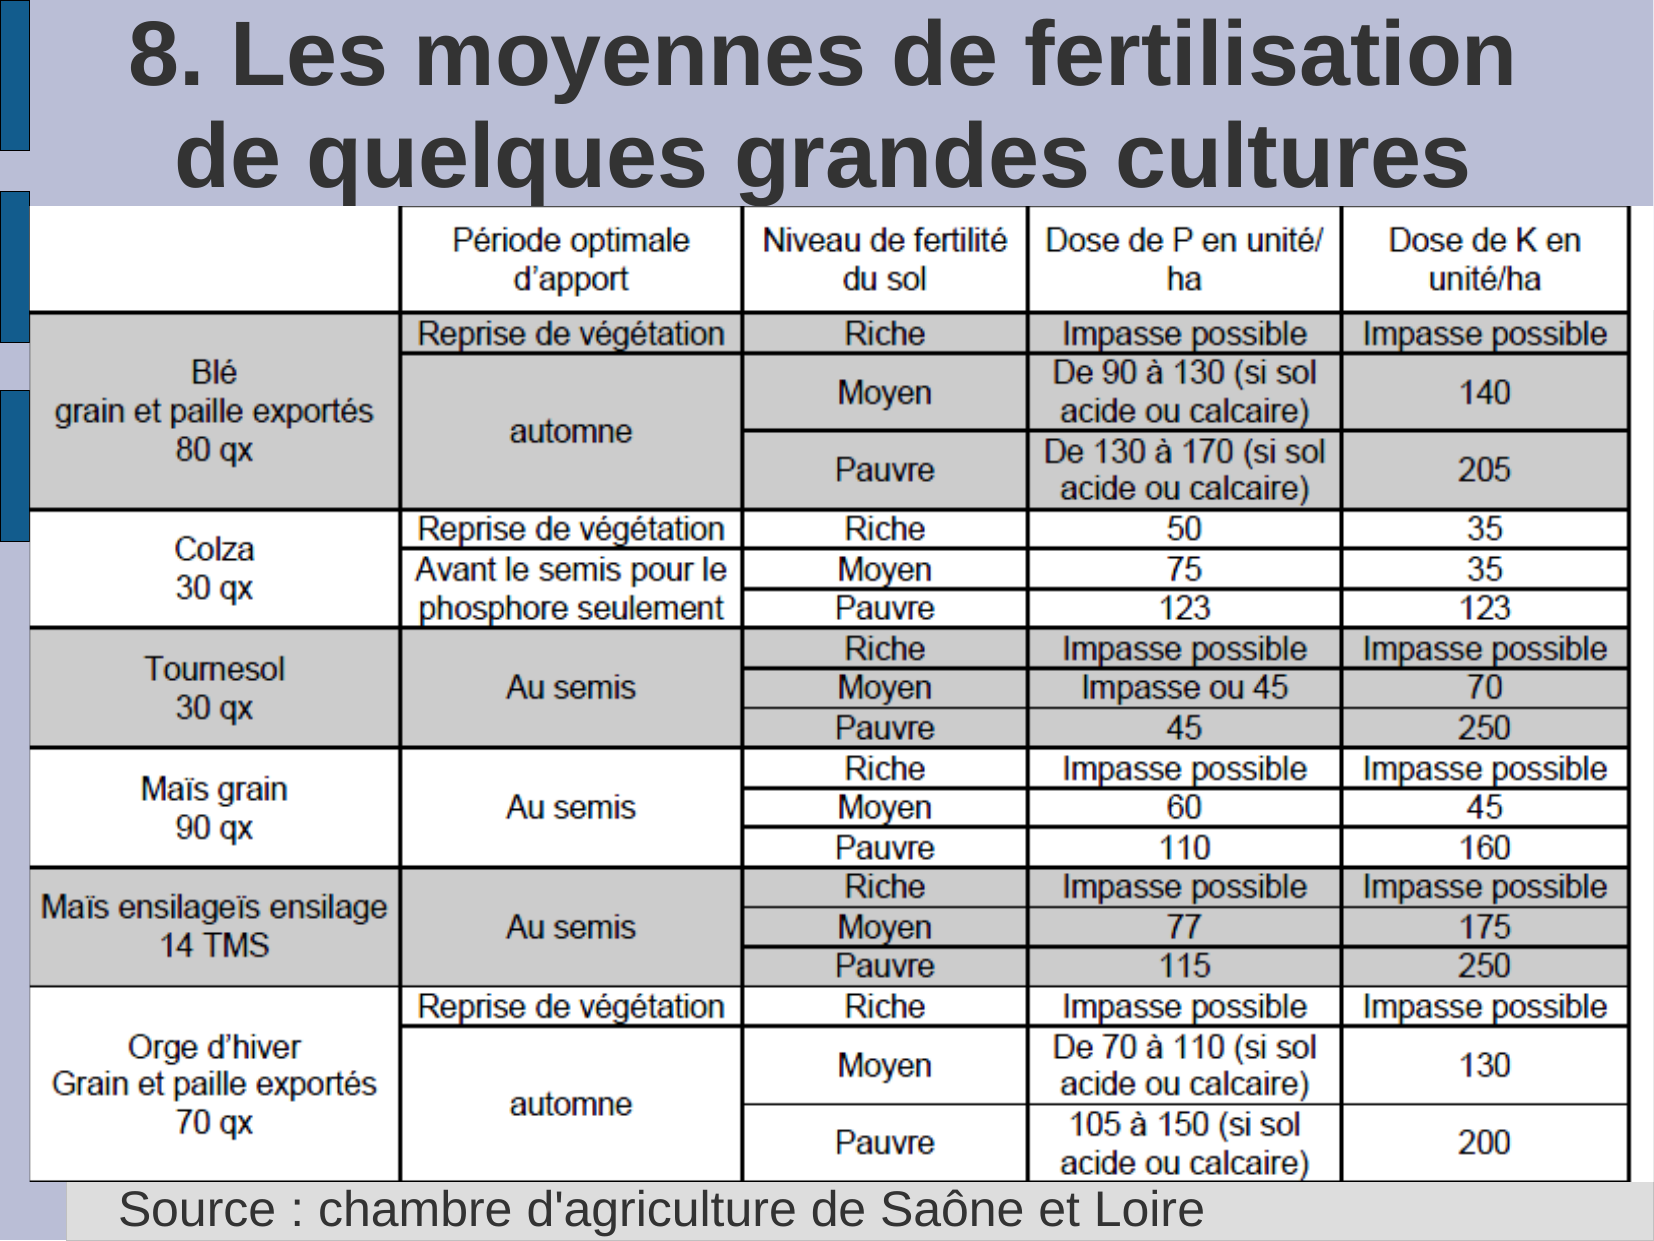

# 8. Les moyennes de fertilisation de quelques grandes cultures
Source : chambre d'agriculture de Saône et Loire